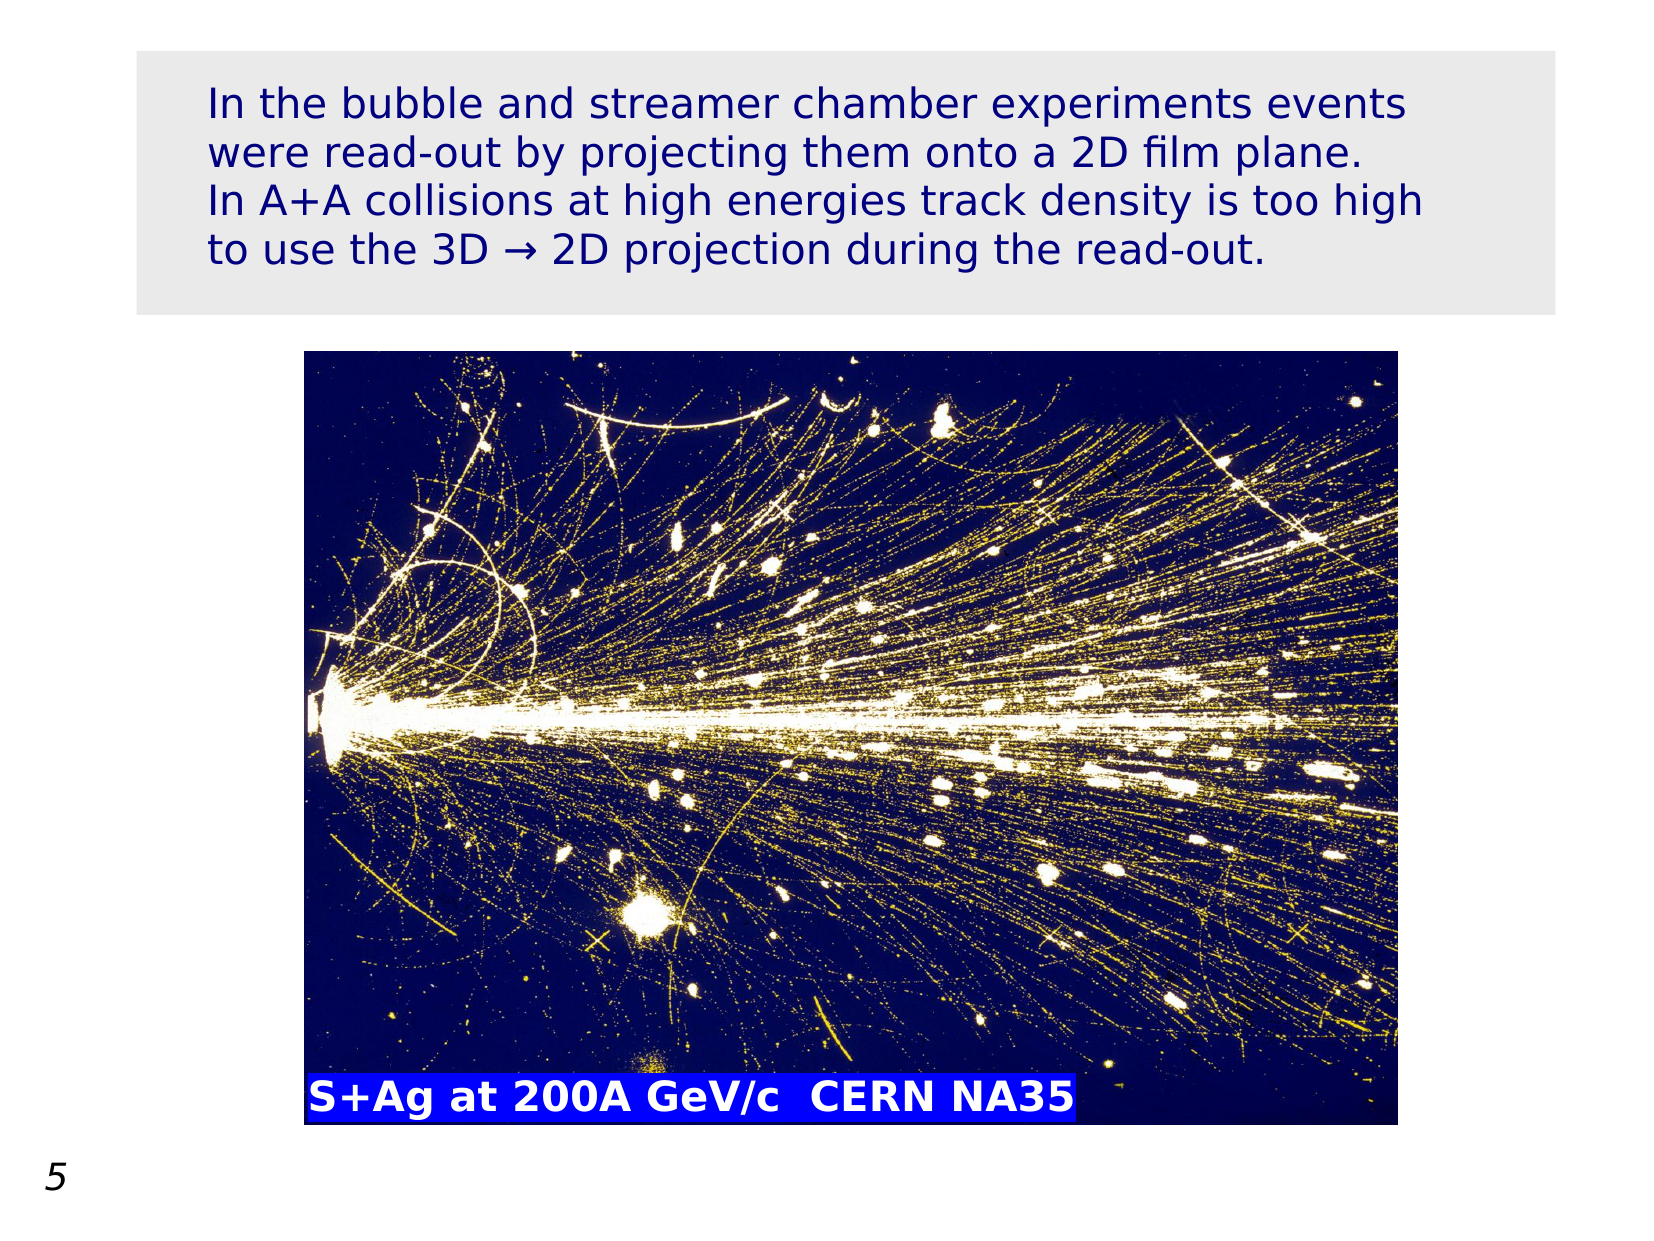

In the bubble and streamer chamber experiments events
were read-out by projecting them onto a 2D film plane.
In A+A collisions at high energies track density is too high
to use the 3D → 2D projection during the read-out.
S+Ag at 200A GeV/c CERN NA35